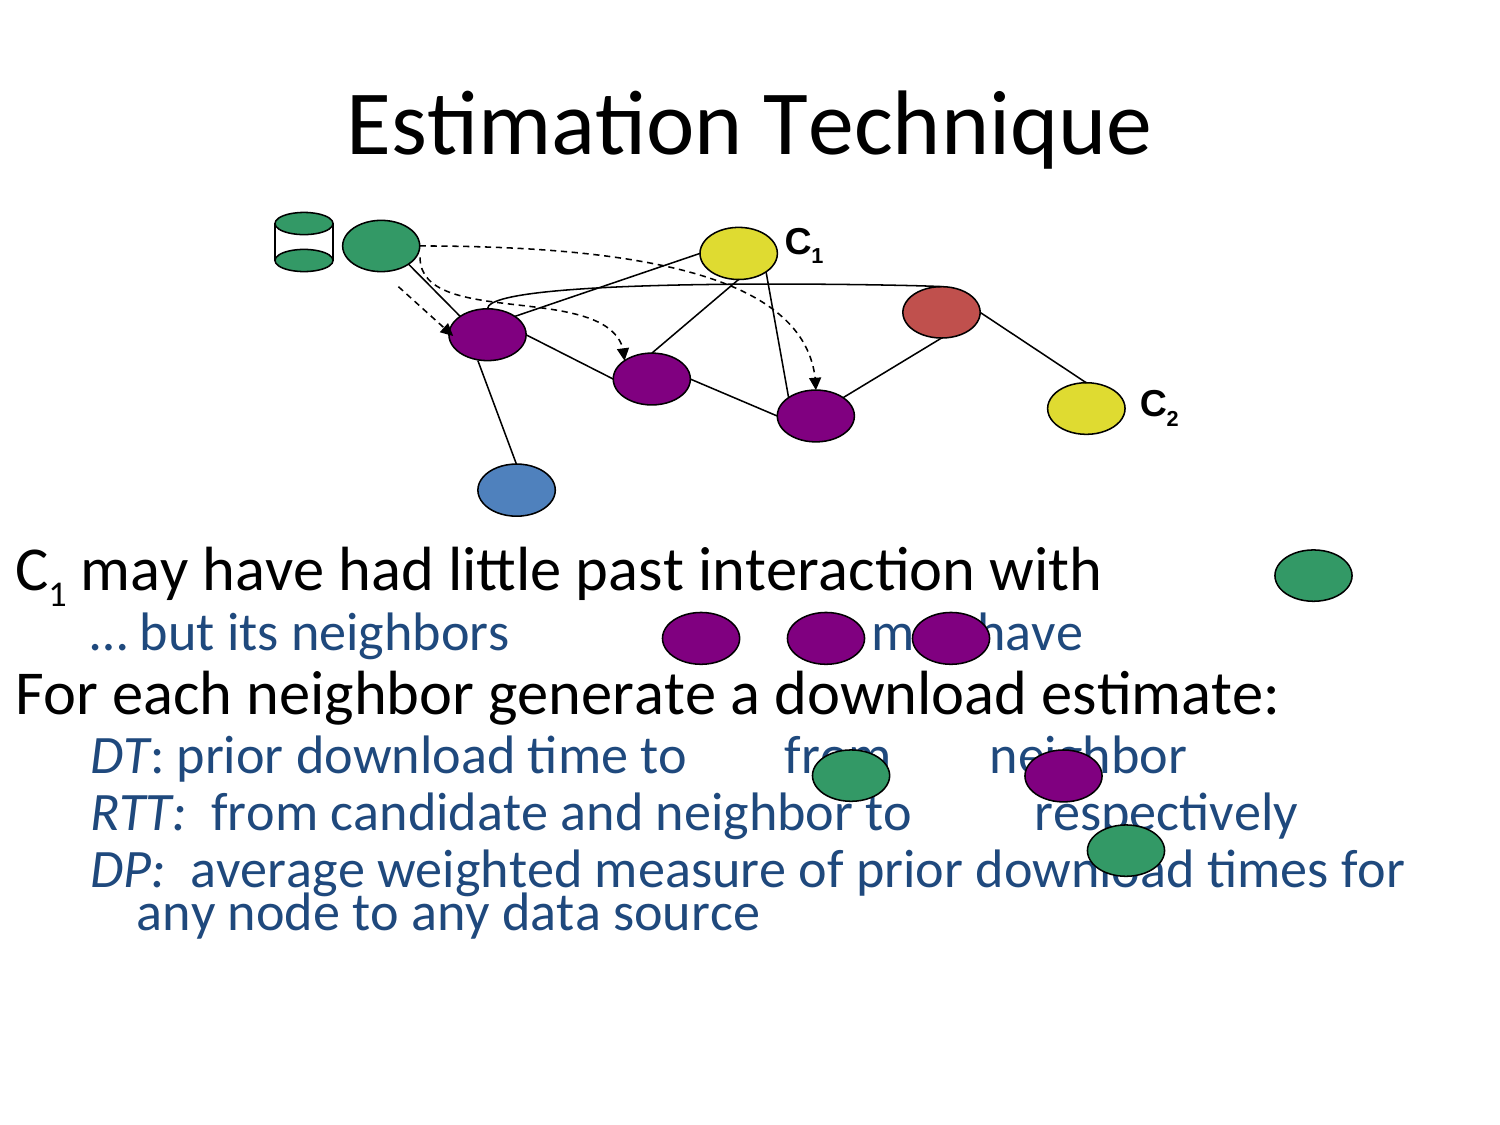

# Estimation Technique
C1
C2
C1 may have had little past interaction with
… but its neighbors 	 may have
For each neighbor generate a download estimate:
DT: prior download time to from neighbor
RTT: from candidate and neighbor to respectively
DP: average weighted measure of prior download times for any node to any data source